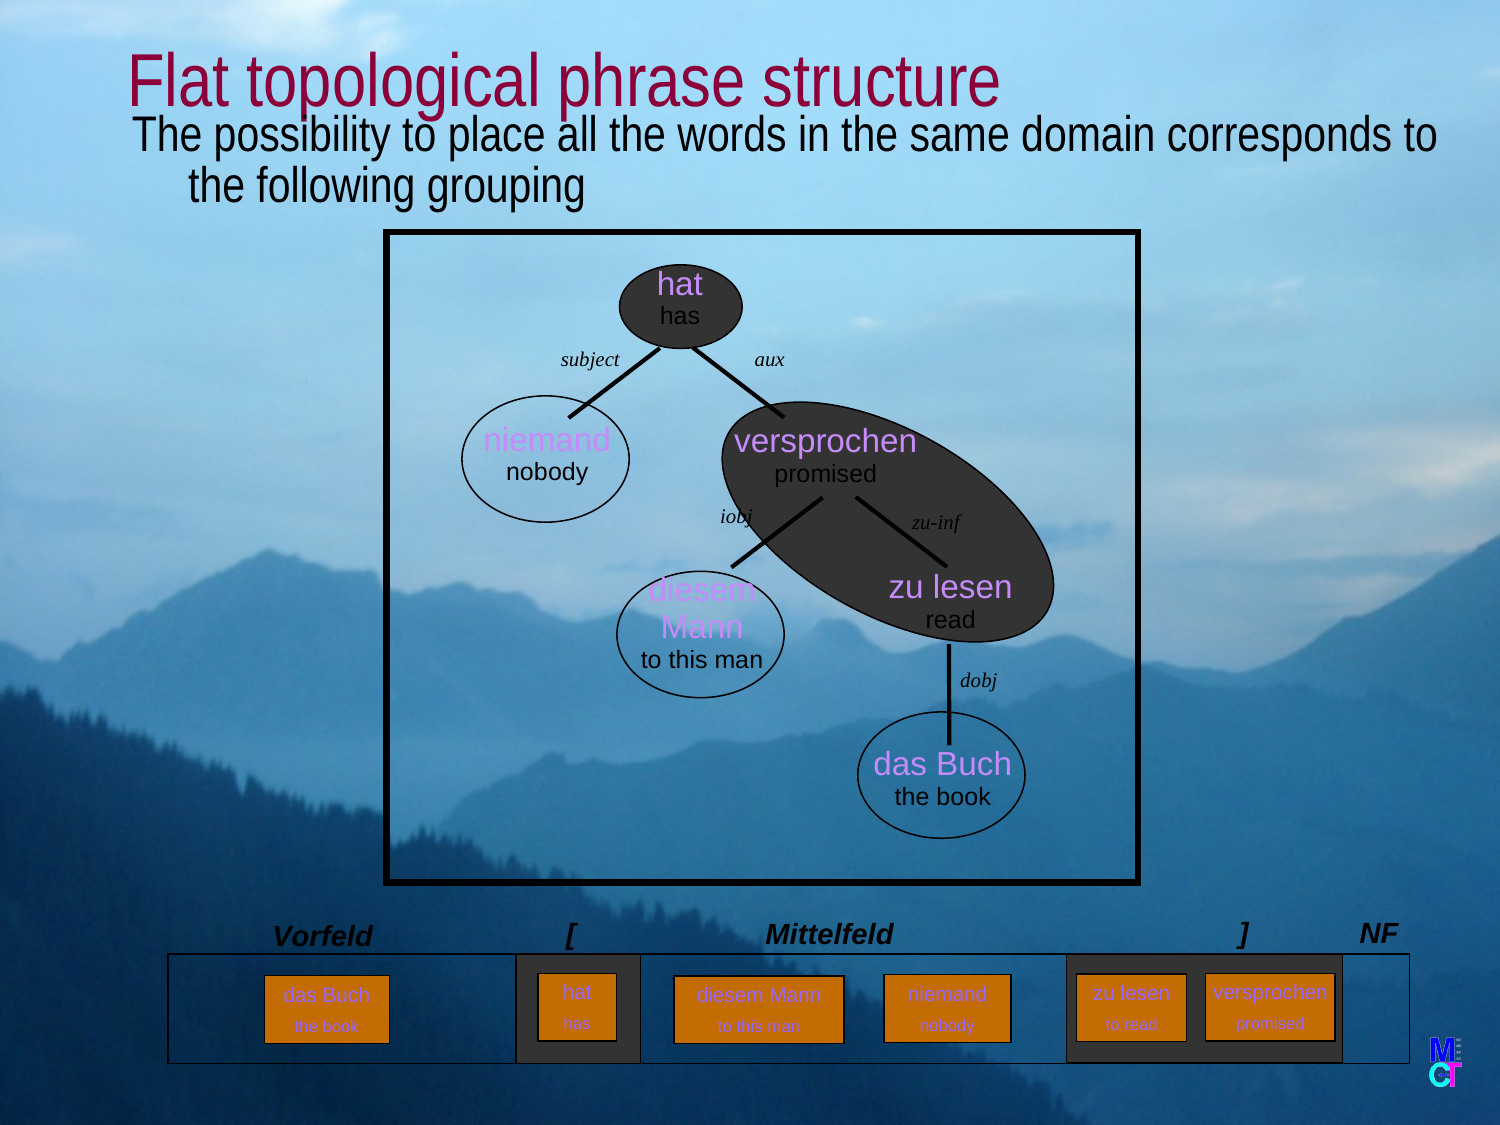

Flat topological phrase structure
The possibility to place all the words in the same domain corresponds to the following grouping
hat
has
subject
aux
niemand
nobody
versprochen
promised
iobj
zu-inf
zu lesen
read
diesem Mann
to this man
dobj
das Buch
the book
NF
]
[ 	 Mittelfeld
Vorfeld
hat
has
versprochen
promised
zu lesen
to read
niemand
nobody
das Buch
the book
diesem Mann
to this man